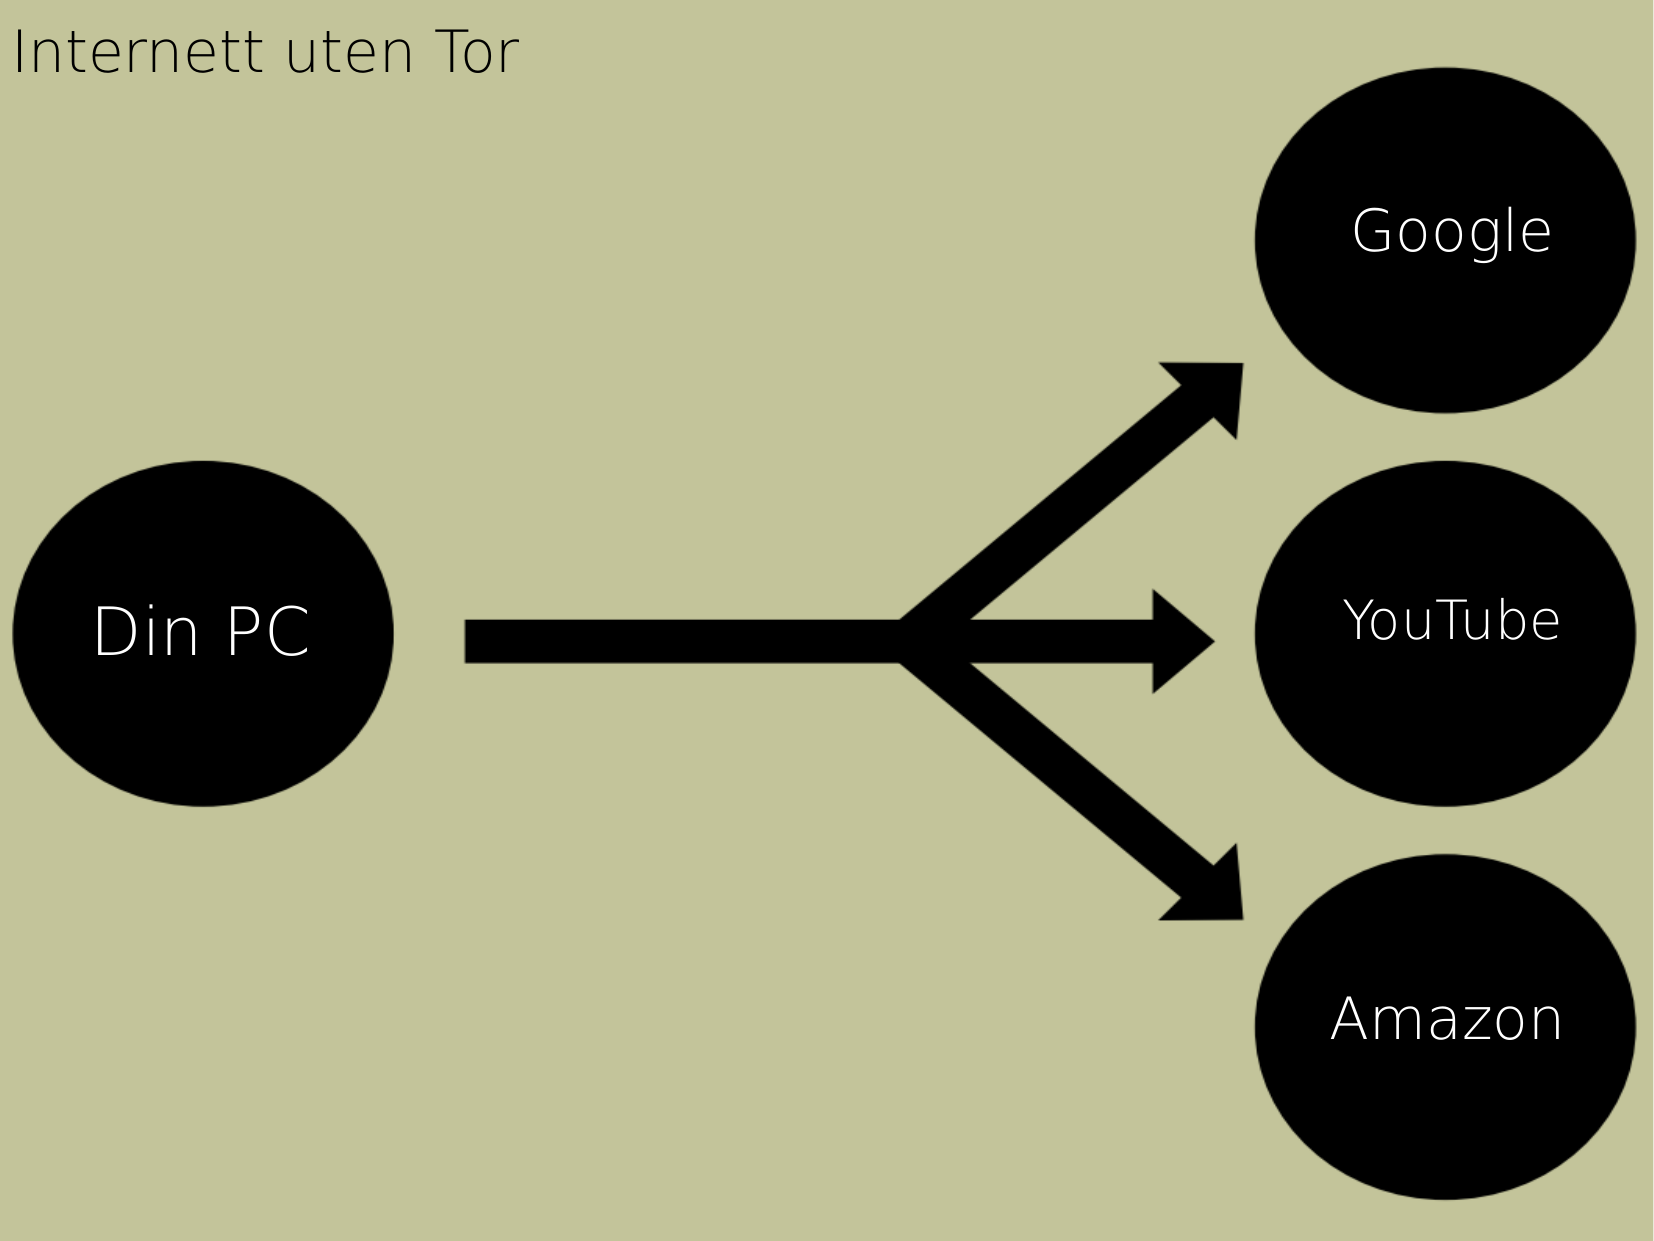

# Internett uten Tor
Google
YouTube
Din PC
Amazon